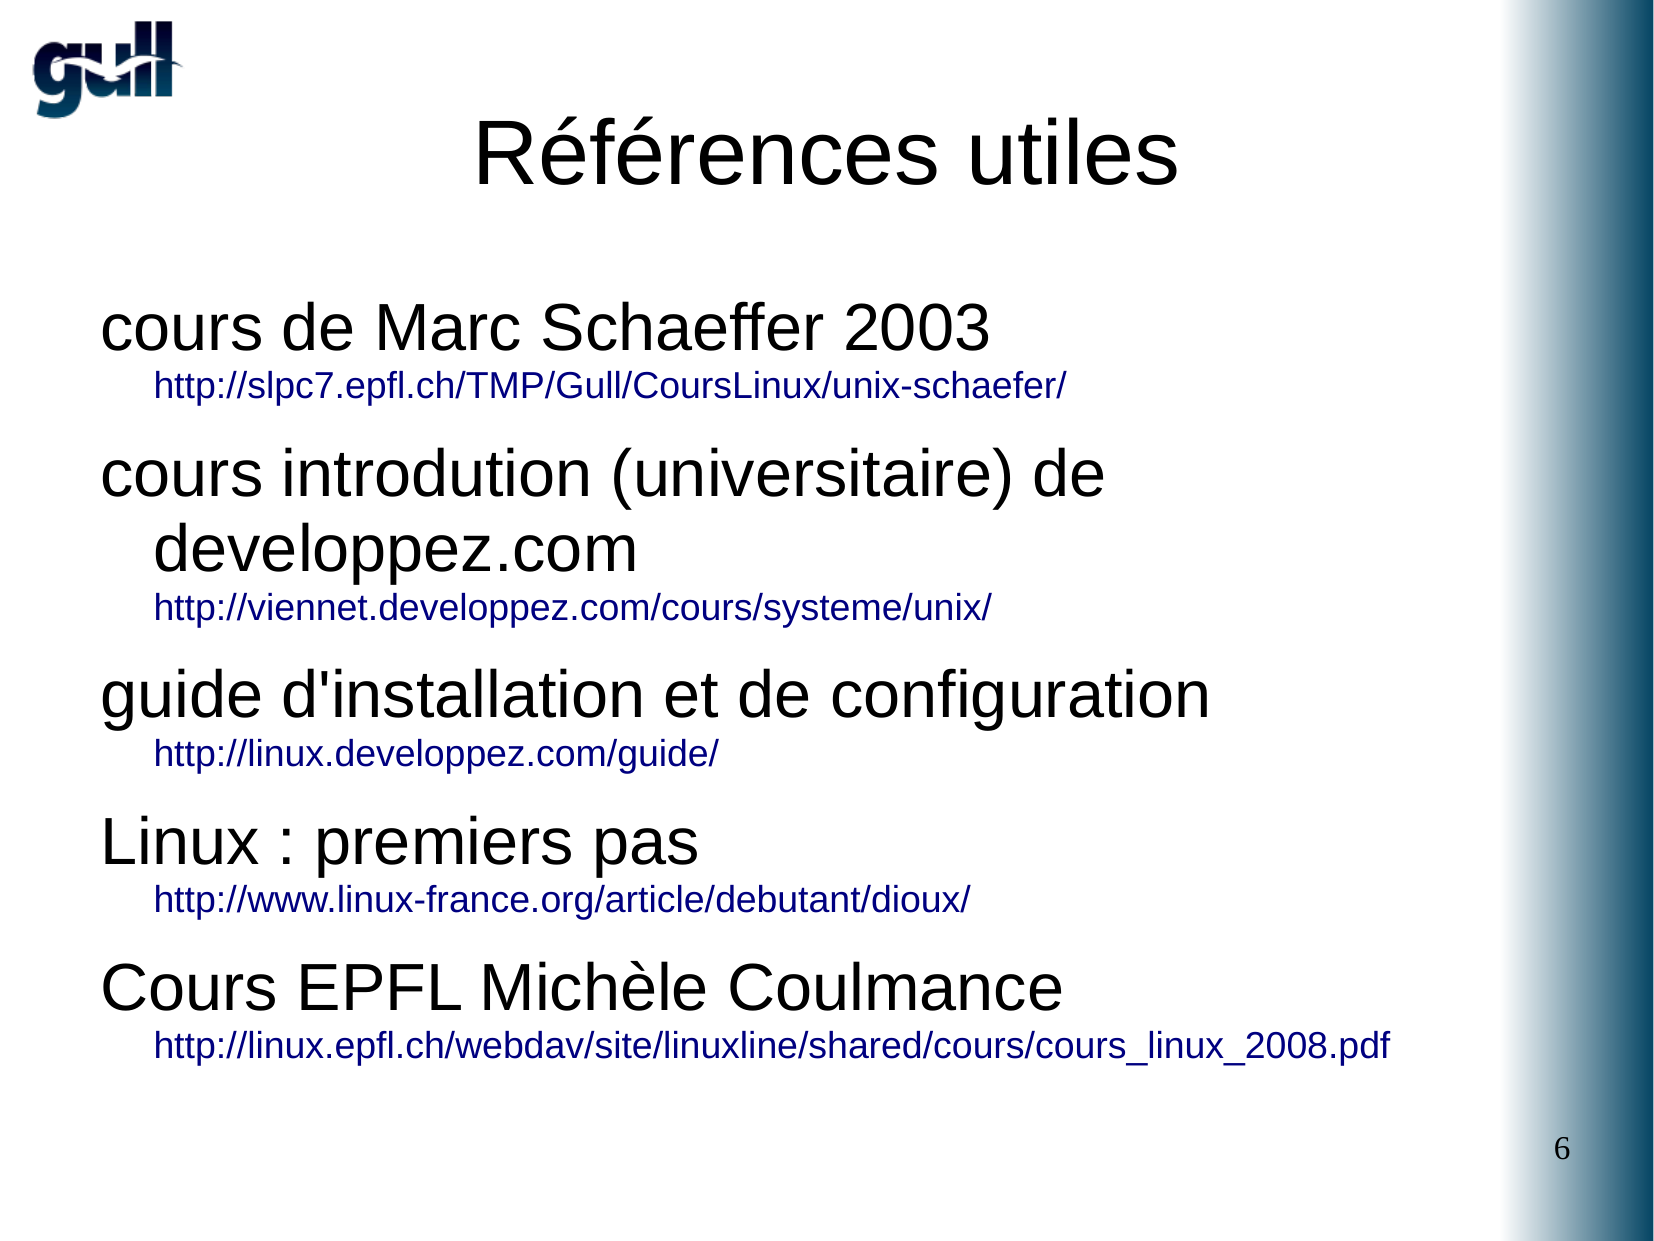

# Références utiles
cours de Marc Schaeffer 2003
http://slpc7.epfl.ch/TMP/Gull/CoursLinux/unix-schaefer/
cours introdution (universitaire) de developpez.com
http://viennet.developpez.com/cours/systeme/unix/
guide d'installation et de configuration
http://linux.developpez.com/guide/
Linux : premiers pas
http://www.linux-france.org/article/debutant/dioux/
Cours EPFL Michèle Coulmance
http://linux.epfl.ch/webdav/site/linuxline/shared/cours/cours_linux_2008.pdf
6